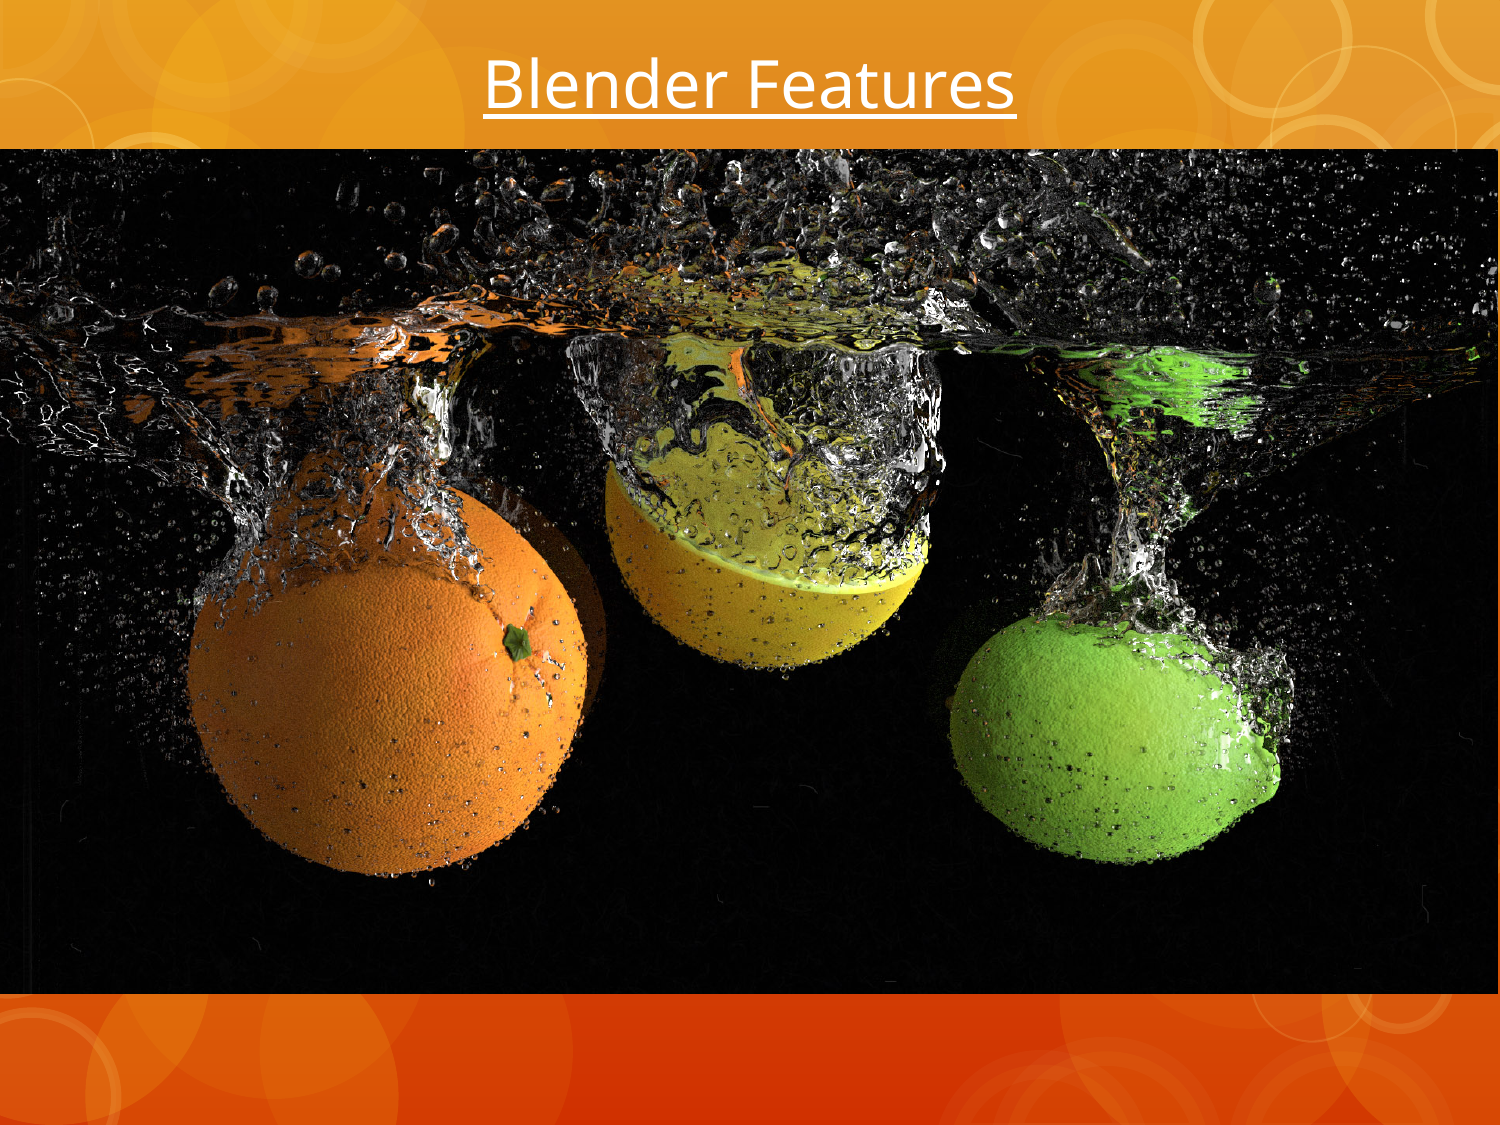

# Blender Features
Photorealistic Rendering
Blender now features a powerful new unbiased rendering engine called Cycles that offers stunning ultra-realistic rendering.
The built-in Cycles rendering engine offers:
GPU & CPU rendering
Real-time viewport preview
HDR(High-dynamic-range rendering)lighting support
Permissive License for linking with external software